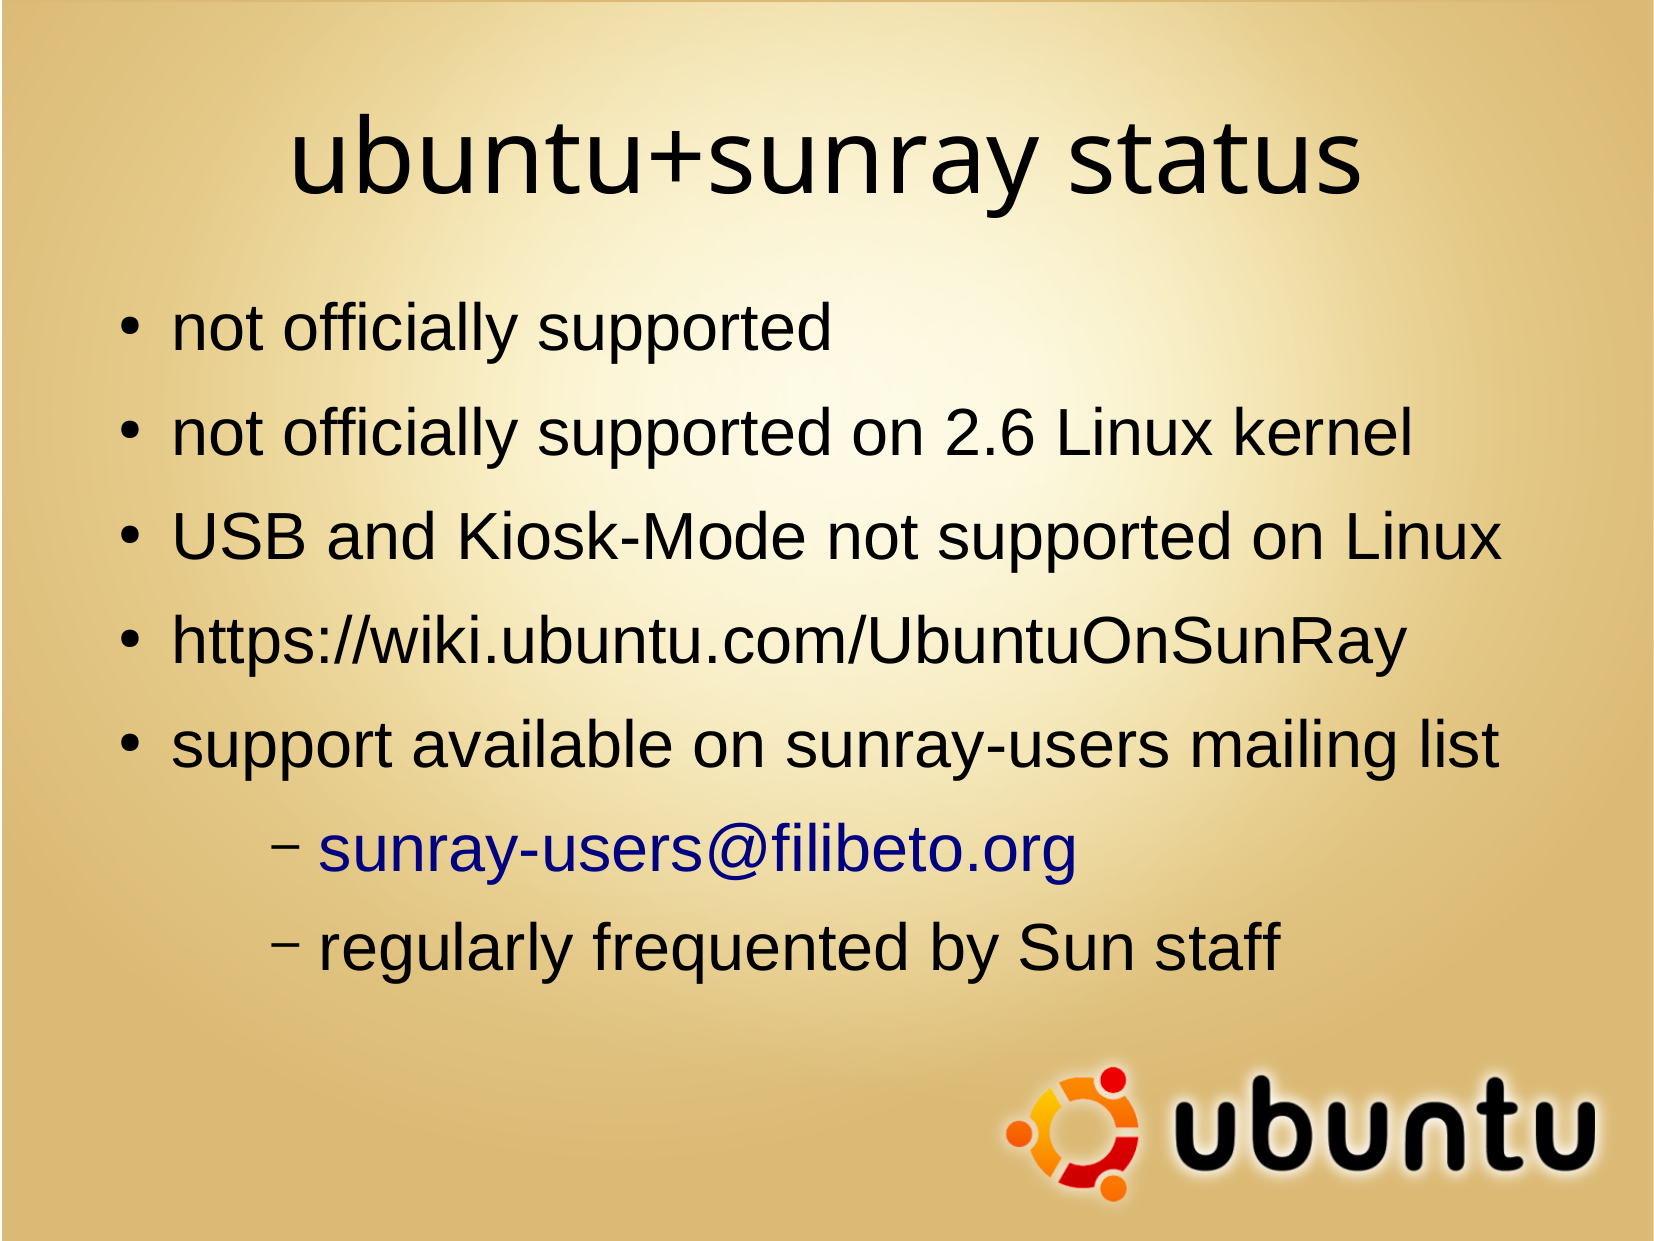

# ubuntu+sunray status
not officially supported
not officially supported on 2.6 Linux kernel
USB and Kiosk-Mode not supported on Linux
https://wiki.ubuntu.com/UbuntuOnSunRay
support available on sunray-users mailing list
sunray-users@filibeto.org
regularly frequented by Sun staff